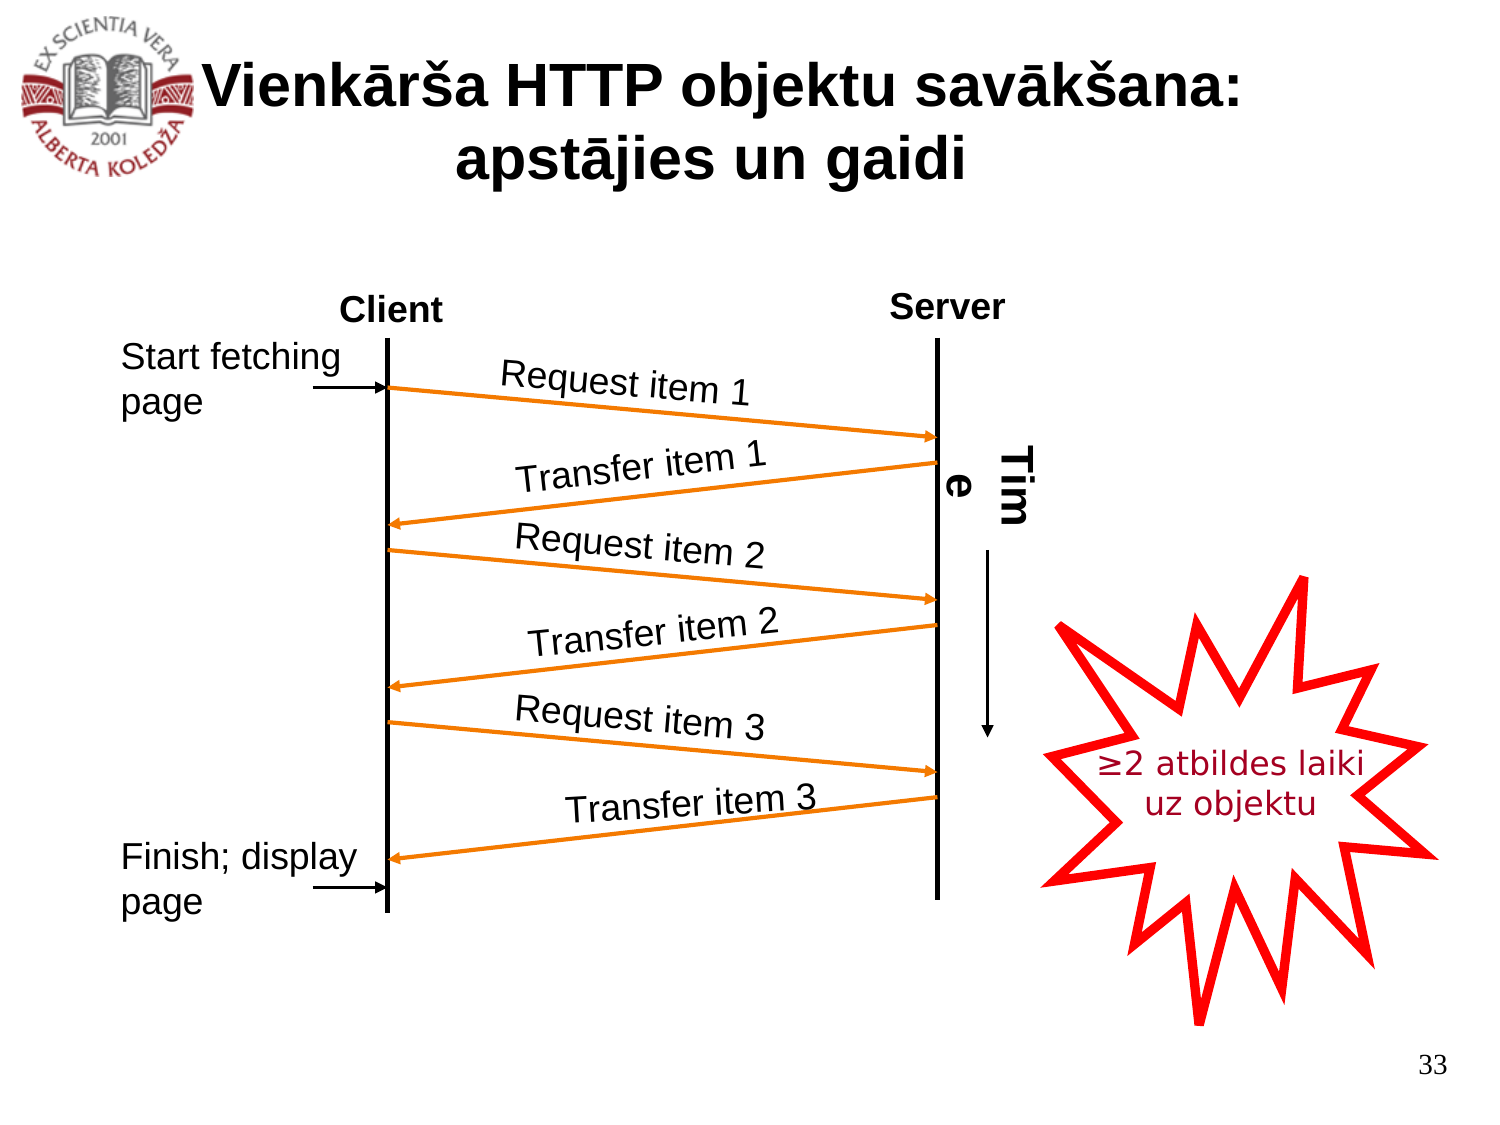

# Vienkārša HTTP objektu savākšana: apstājies un gaidi
Server
Client
Start fetching
page
Request item 1
Time
Transfer item 1
Request item 2
≥2 atbildes laiki
uz objektu
Transfer item 2
Request item 3
Transfer item 3
Finish; display
page